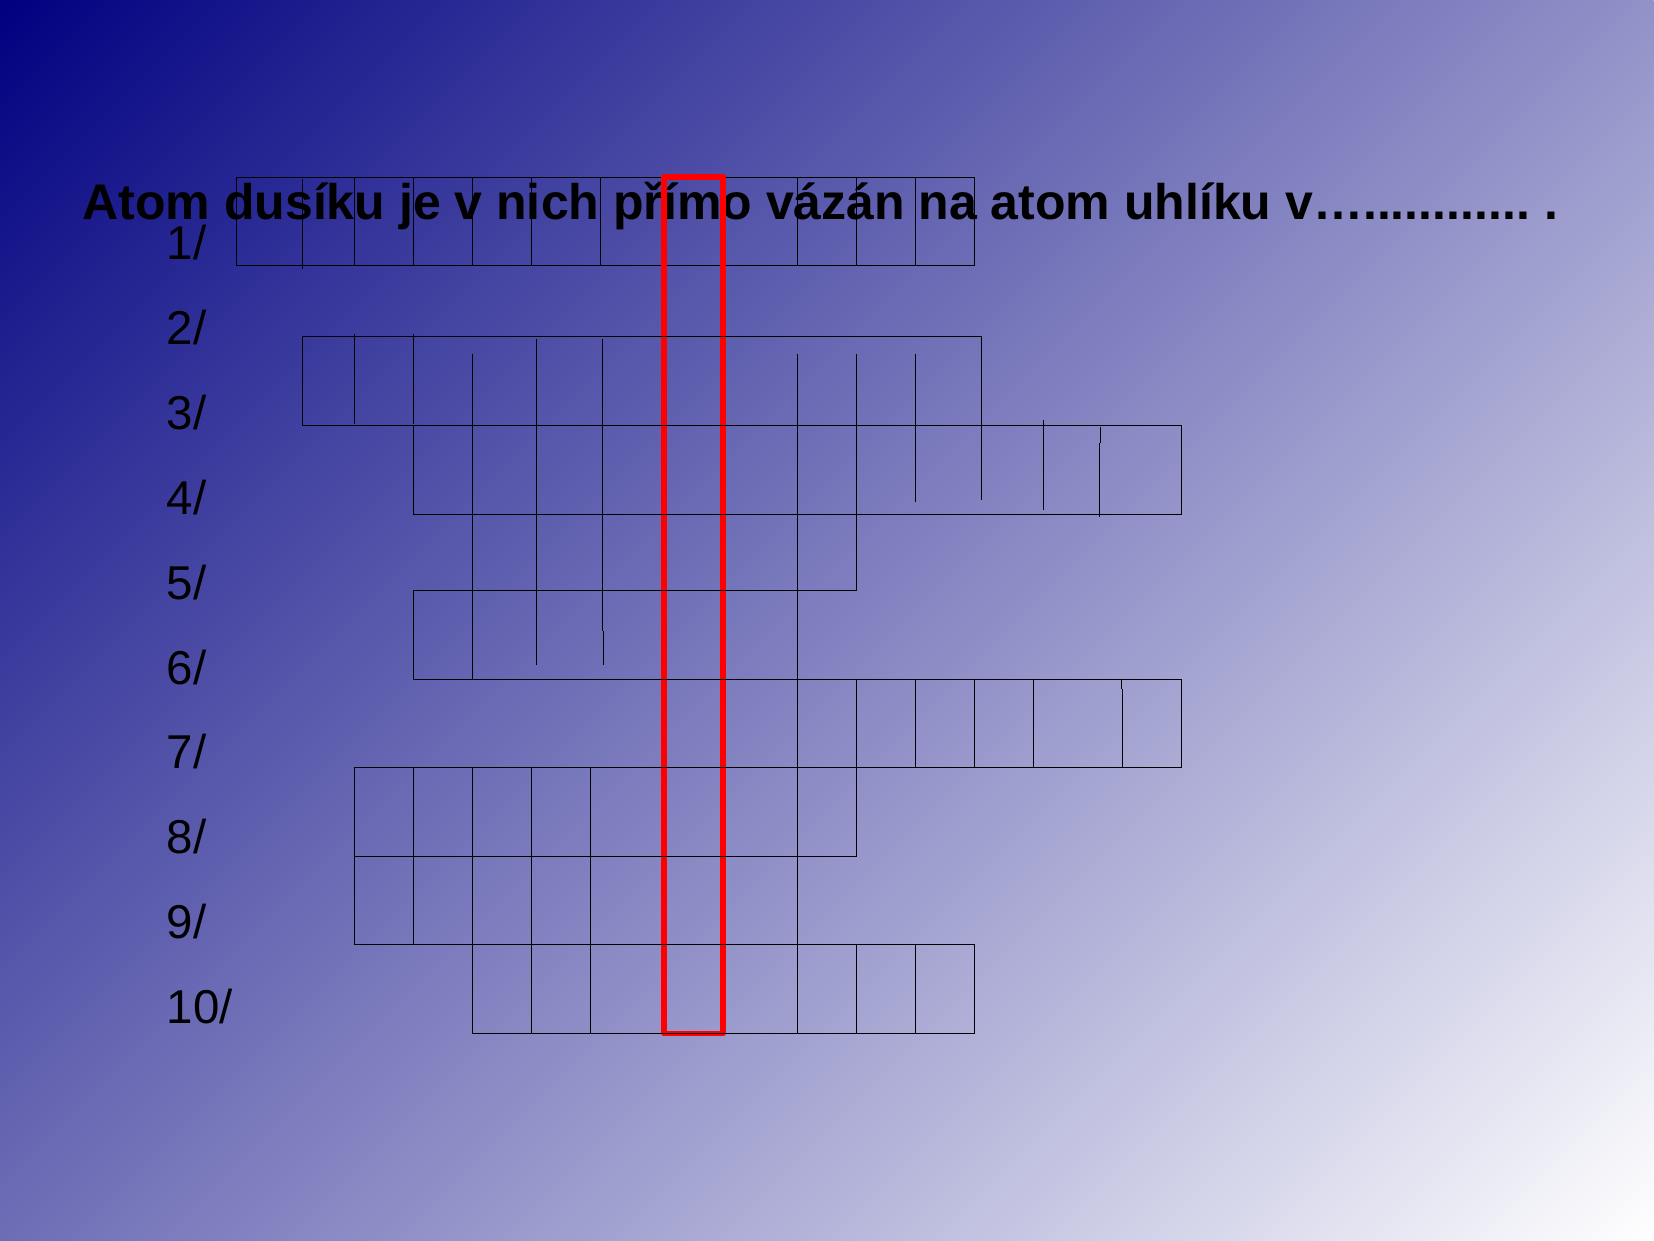

# Atom dusíku je v nich přímo vázán na atom uhlíku v…............ .
1/
2/
3/
4/
5/
6/
7/
8/
9/
10/